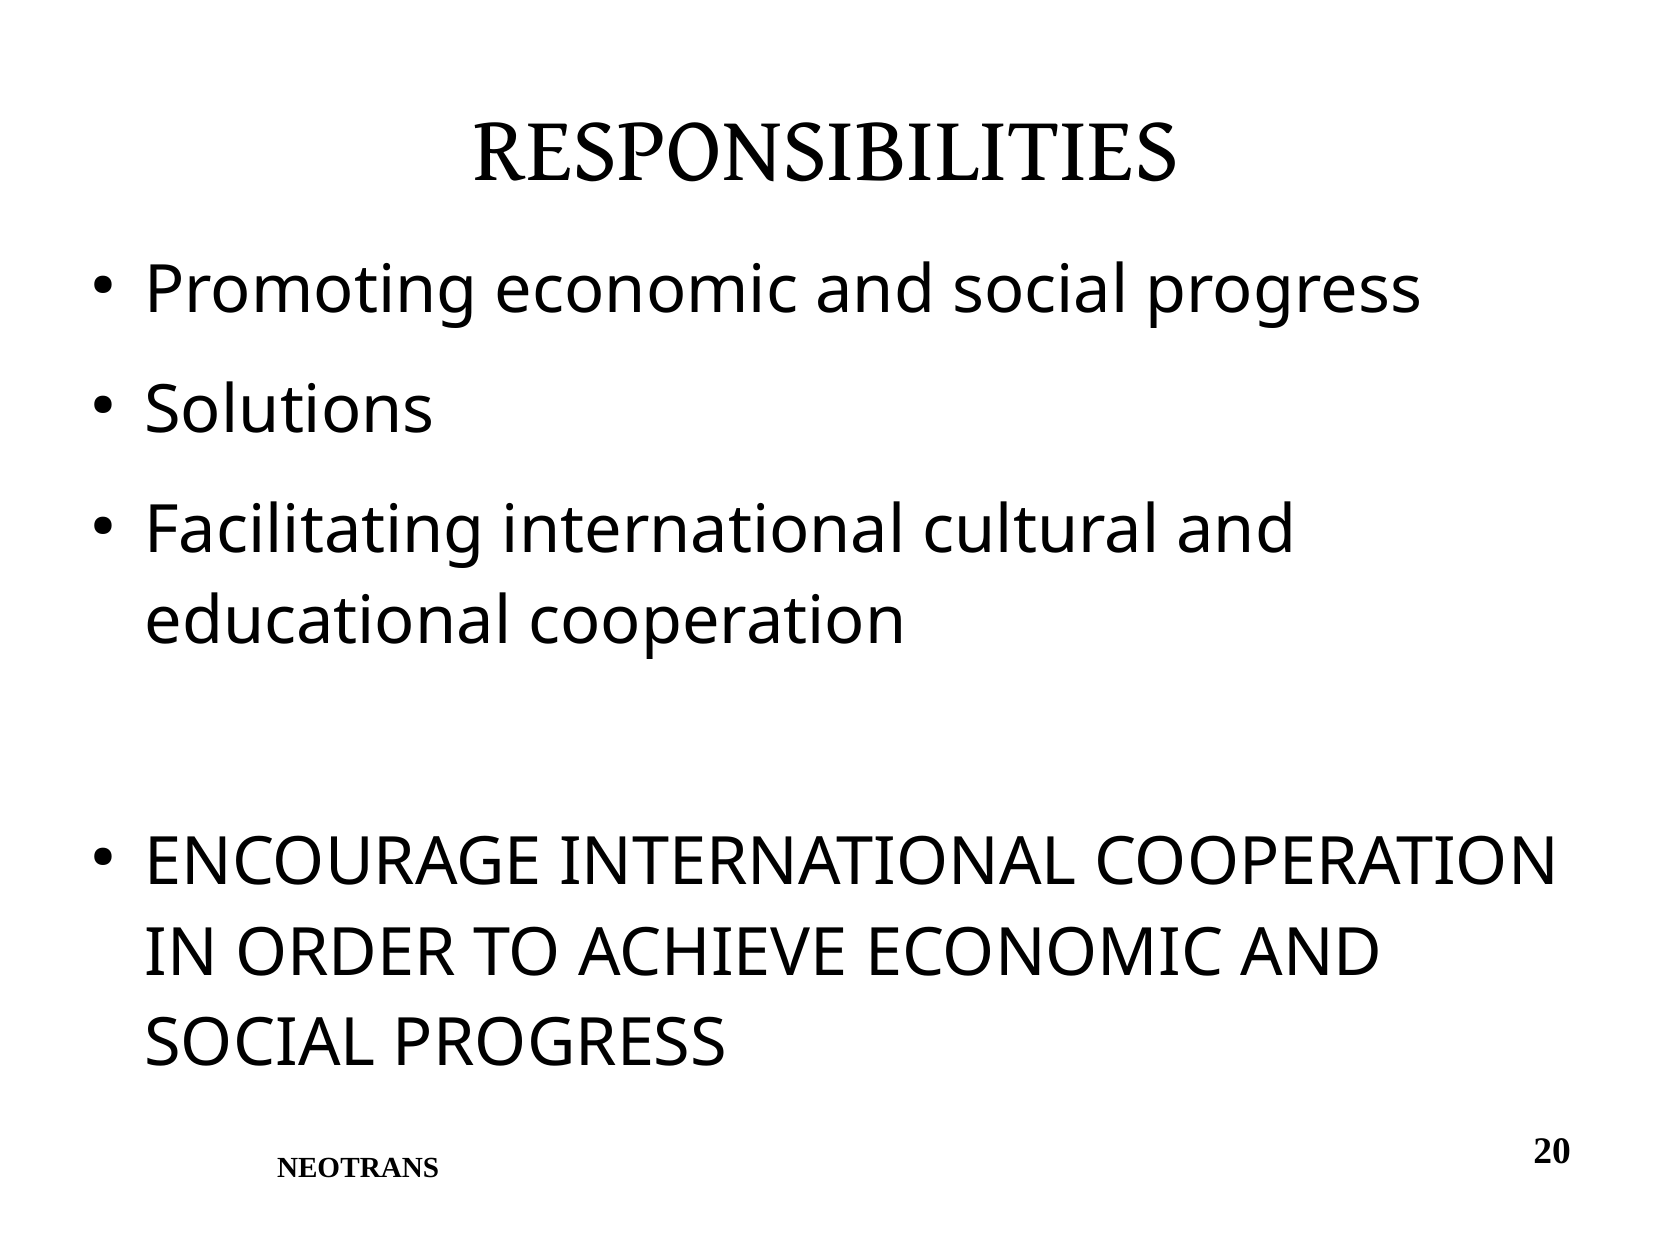

# RESPONSIBILITIES
Promoting economic and social progress
Solutions
Facilitating international cultural and educational cooperation
ENCOURAGE INTERNATIONAL COOPERATION IN ORDER TO ACHIEVE ECONOMIC AND SOCIAL PROGRESS
20
NEOTRANS